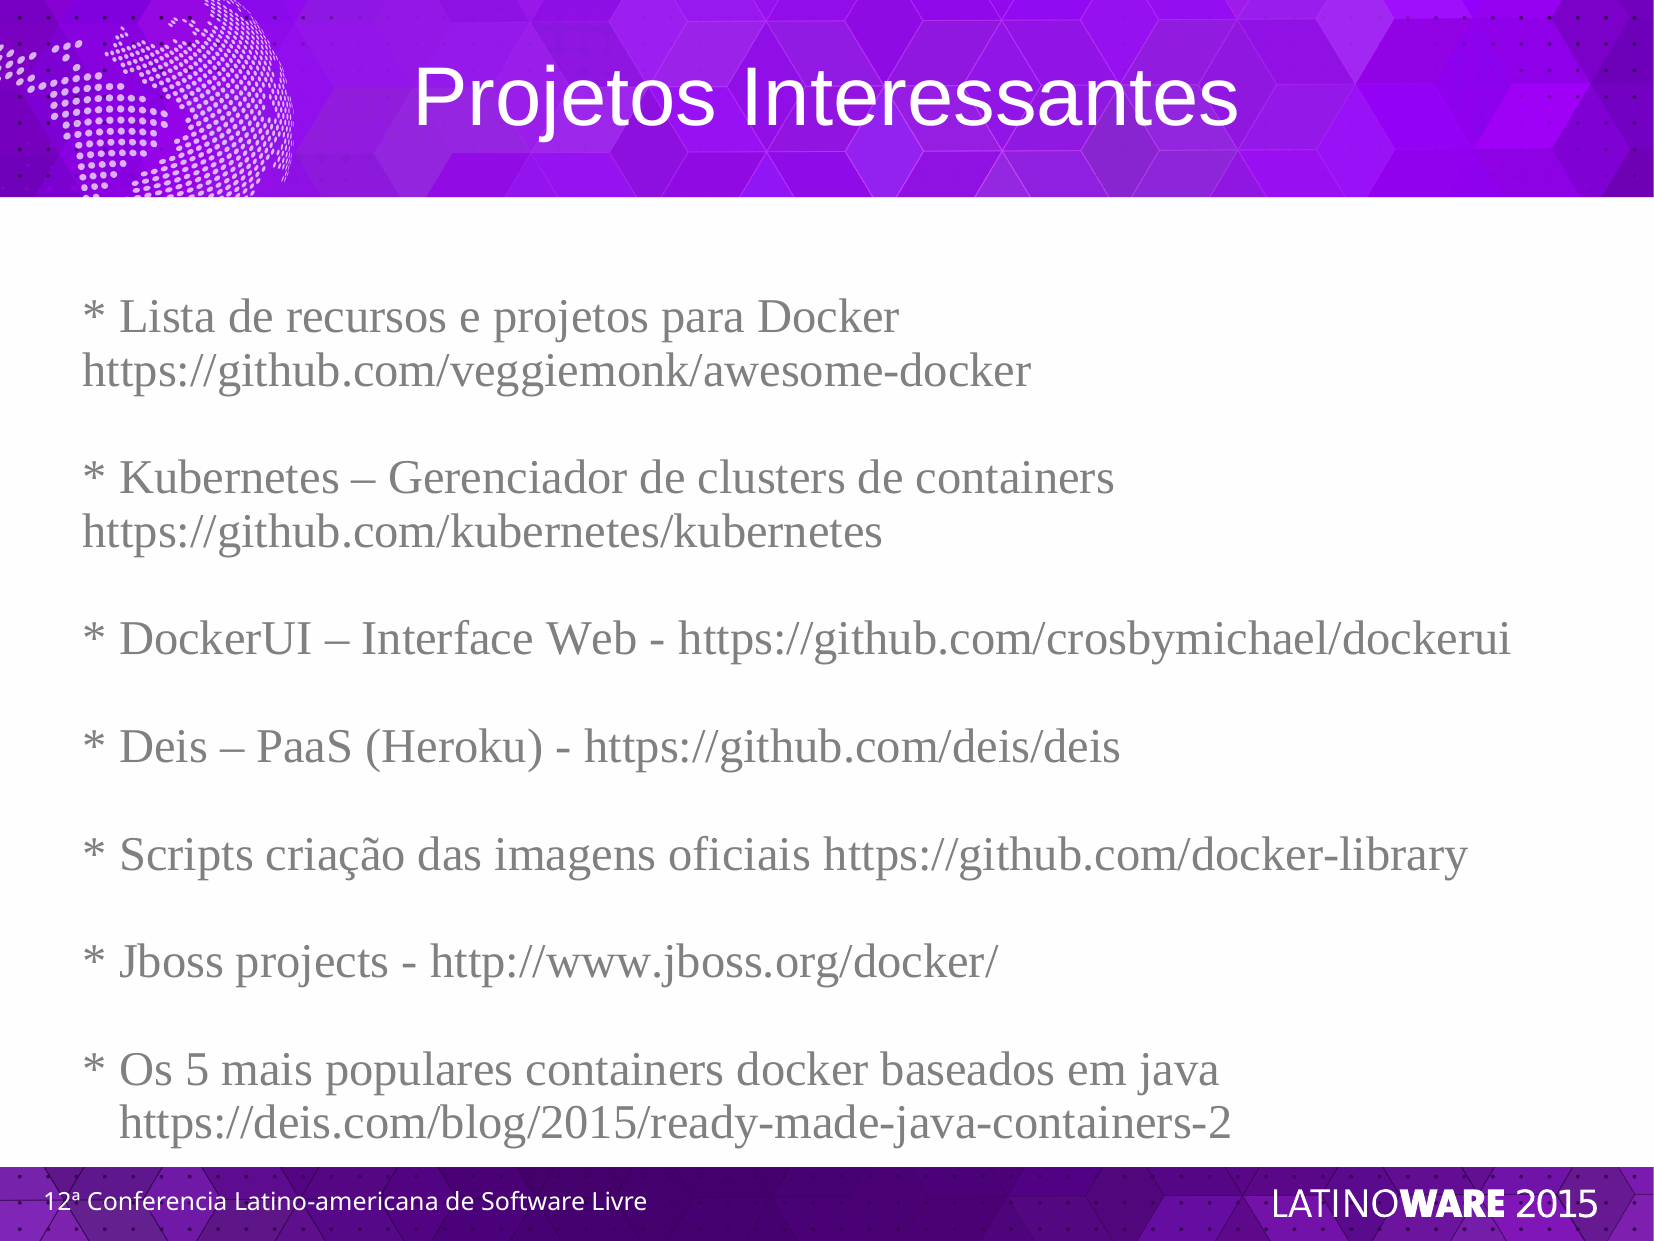

Projetos Interessantes
* Lista de recursos e projetos para Docker https://github.com/veggiemonk/awesome-docker
* Kubernetes – Gerenciador de clusters de containers				 https://github.com/kubernetes/kubernetes
* DockerUI – Interface Web - https://github.com/crosbymichael/dockerui
* Deis – PaaS (Heroku) - https://github.com/deis/deis
* Scripts criação das imagens oficiais https://github.com/docker-library
* Jboss projects - http://www.jboss.org/docker/
* Os 5 mais populares containers docker baseados em java
 https://deis.com/blog/2015/ready-made-java-containers-2
12ª Conferencia Latino-americana de Software Livre